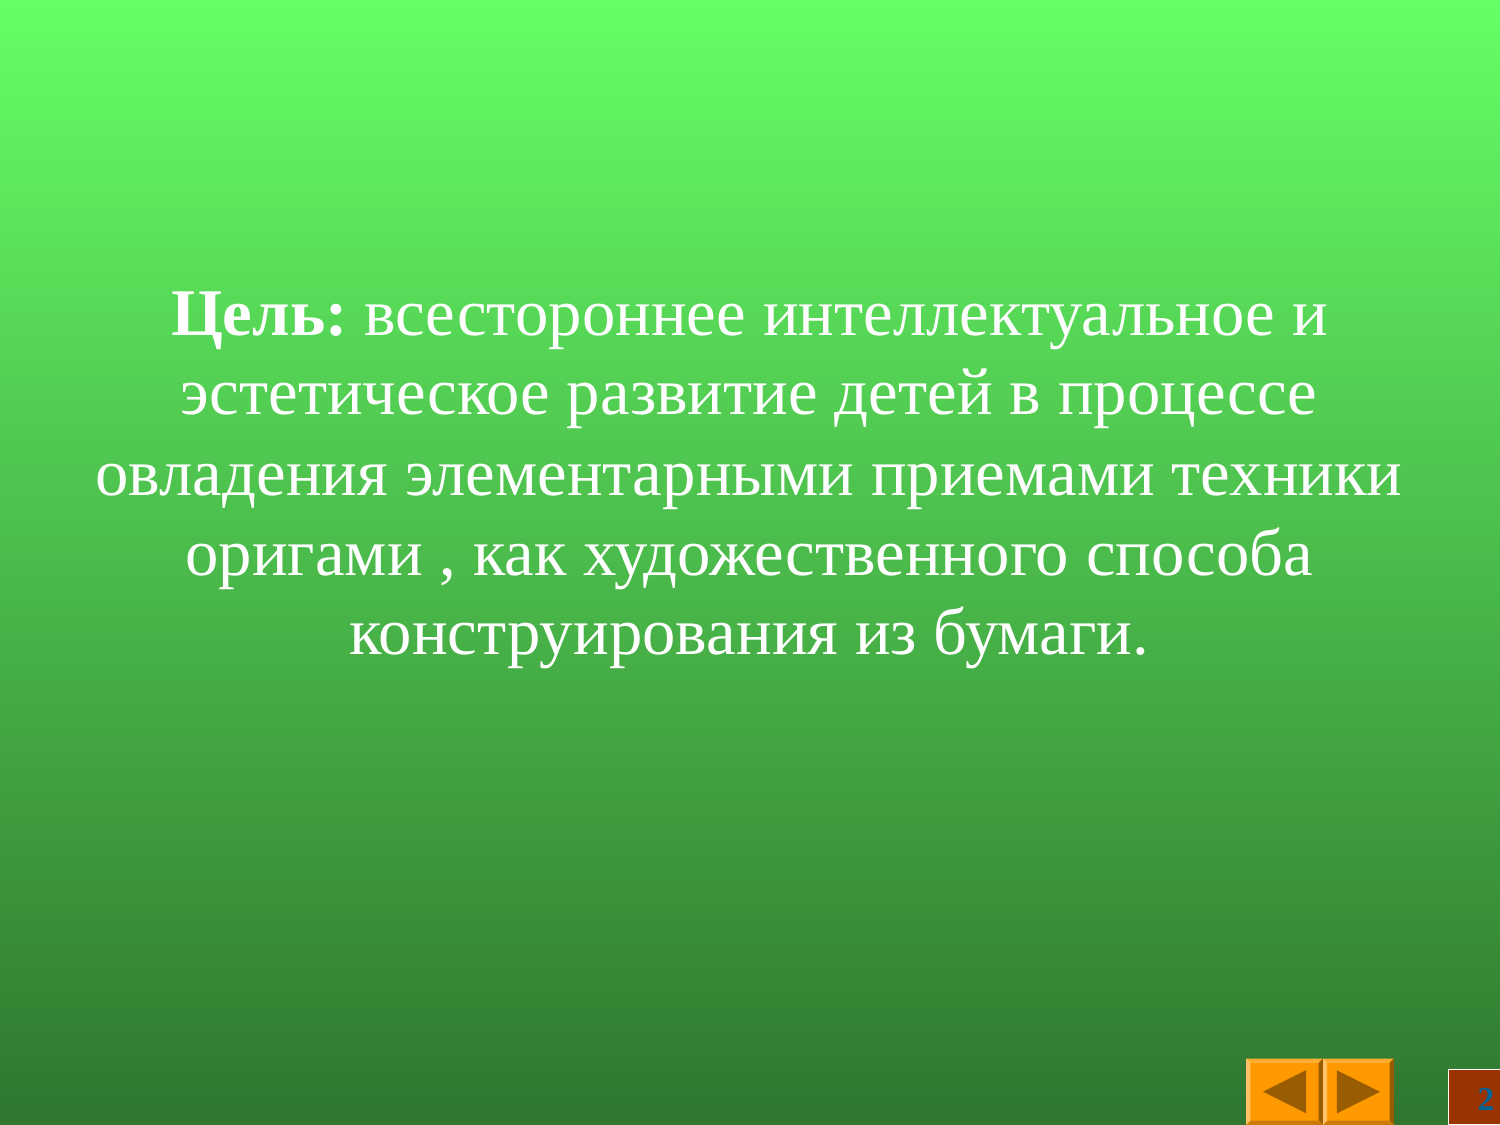

# Цель: всестороннее интеллектуальное и эстетическое развитие детей в процессе овладения элементарными приемами техники оригами , как художественного способа конструирования из бумаги.
2